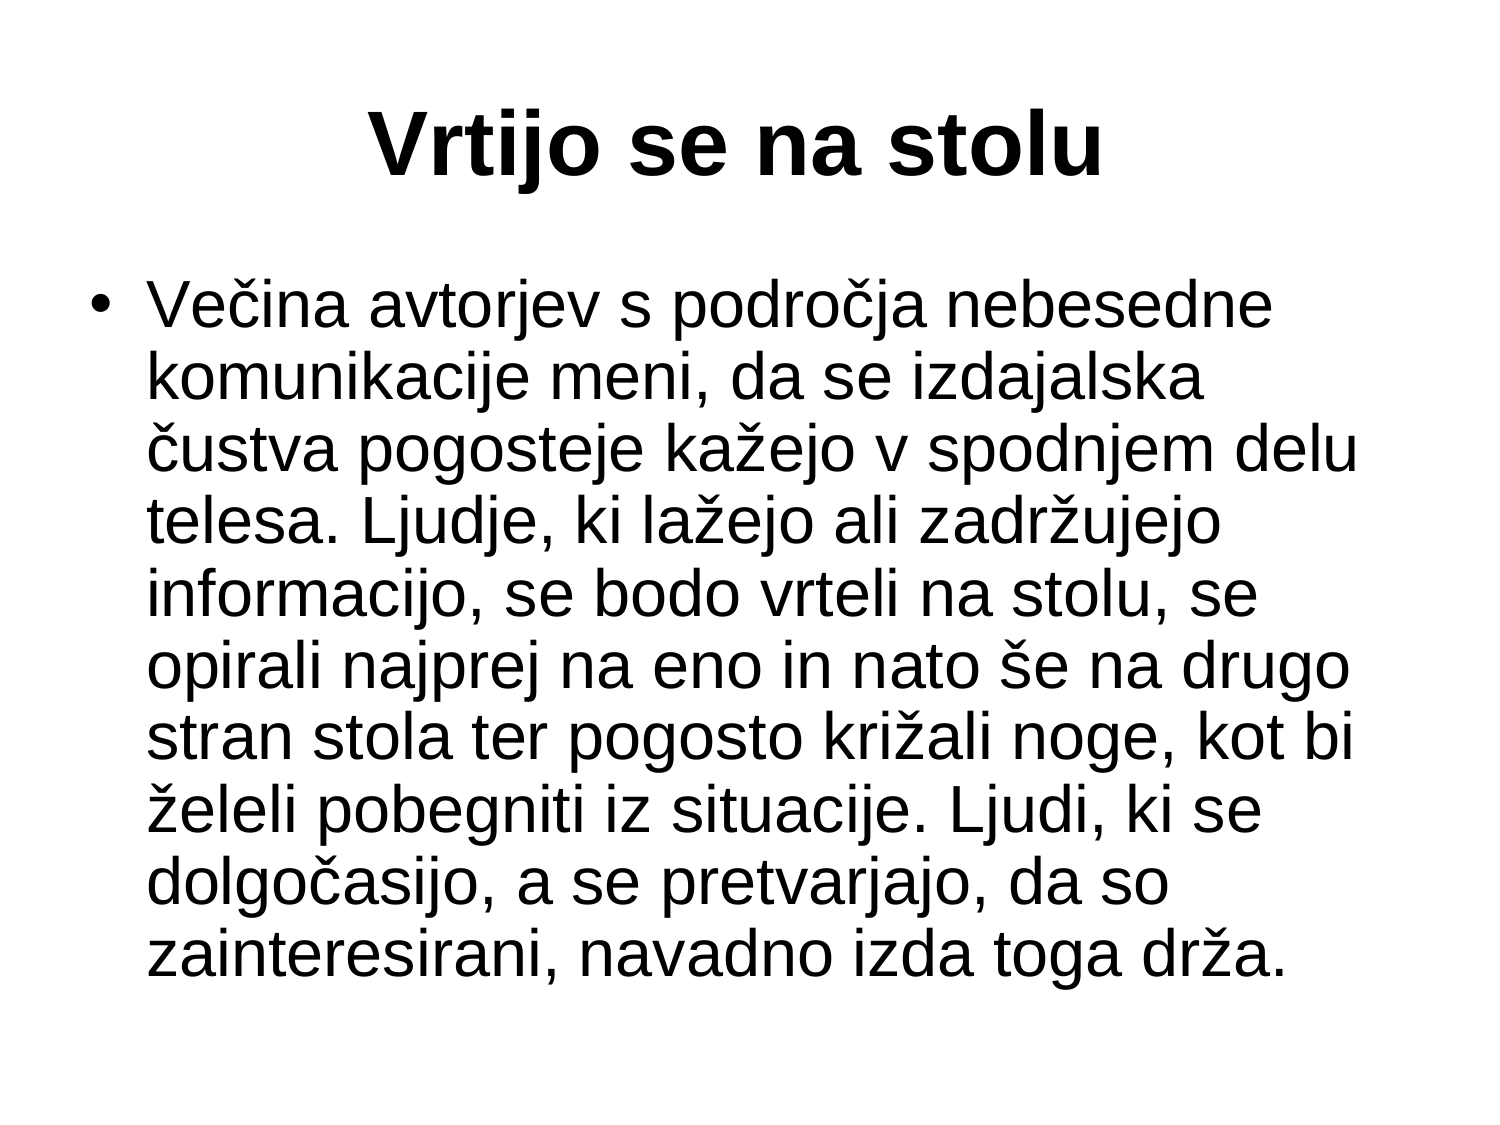

# Vrtijo se na stolu
Večina avtorjev s področja nebesedne komunikacije meni, da se izdajalska čustva pogosteje kažejo v spodnjem delu telesa. Ljudje, ki lažejo ali zadržujejo informacijo, se bodo vrteli na stolu, se opirali najprej na eno in nato še na drugo stran stola ter pogosto križali noge, kot bi želeli pobegniti iz situacije. Ljudi, ki se dolgočasijo, a se pretvarjajo, da so zainteresirani, navadno izda toga drža.